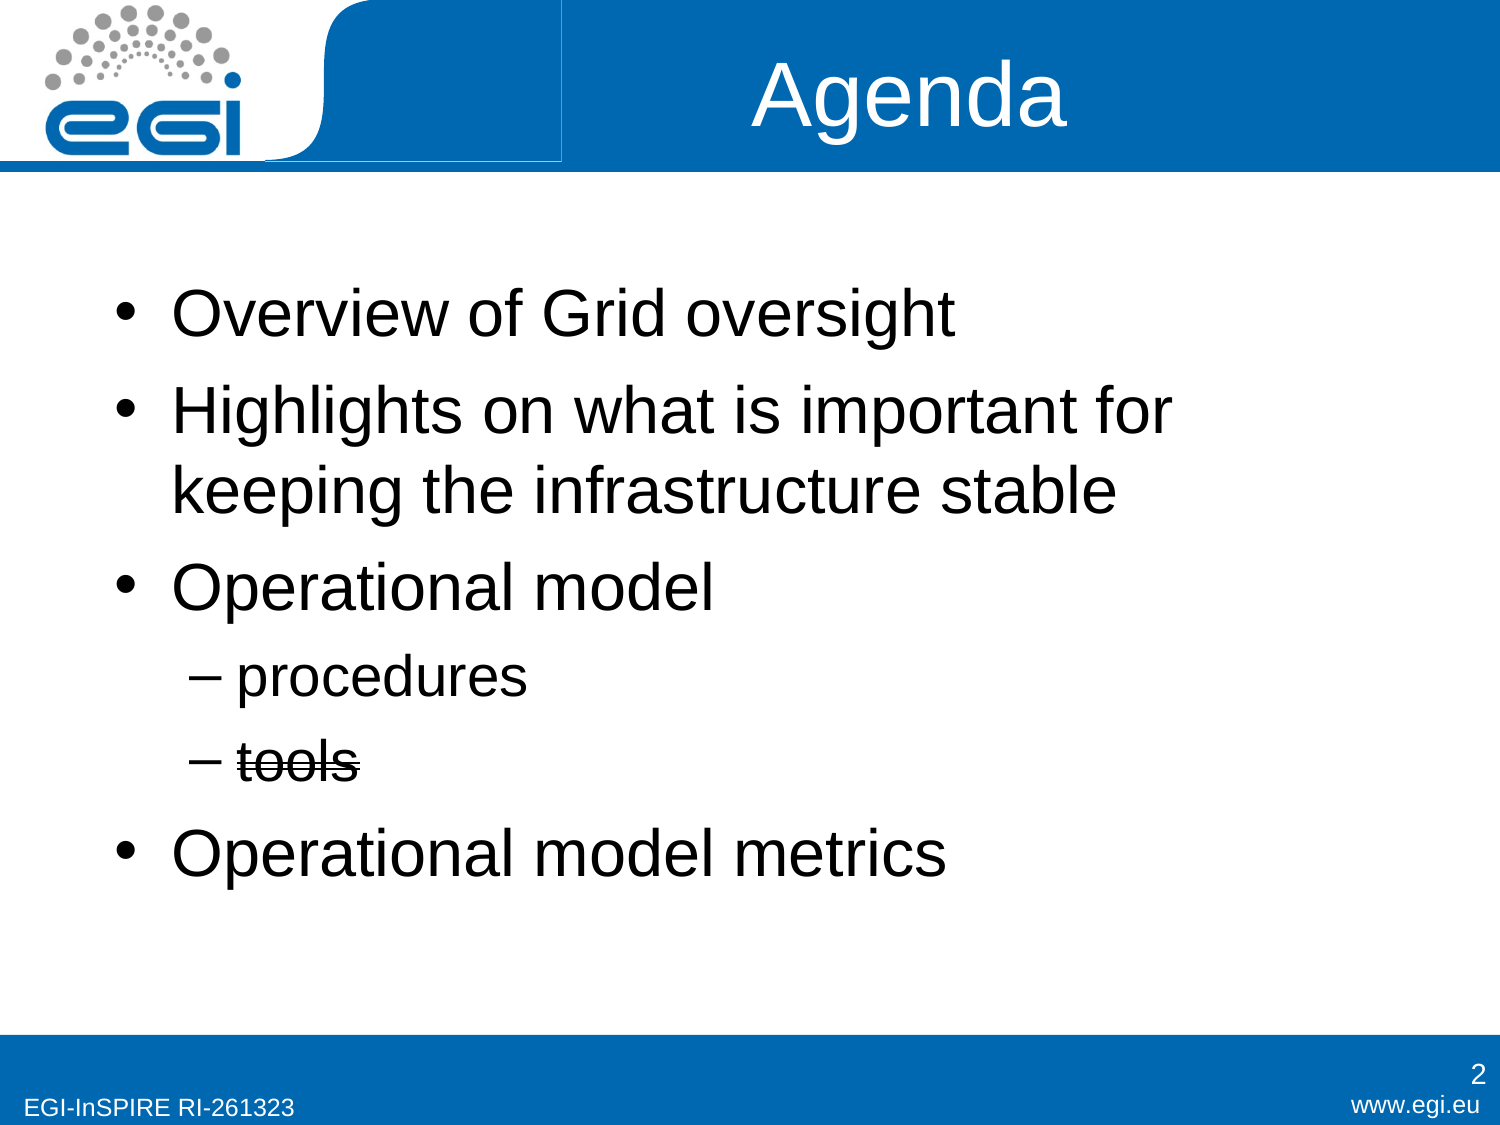

# Agenda
Overview of Grid oversight
Highlights on what is important for keeping the infrastructure stable
Operational model
procedures
tools
Operational model metrics
2